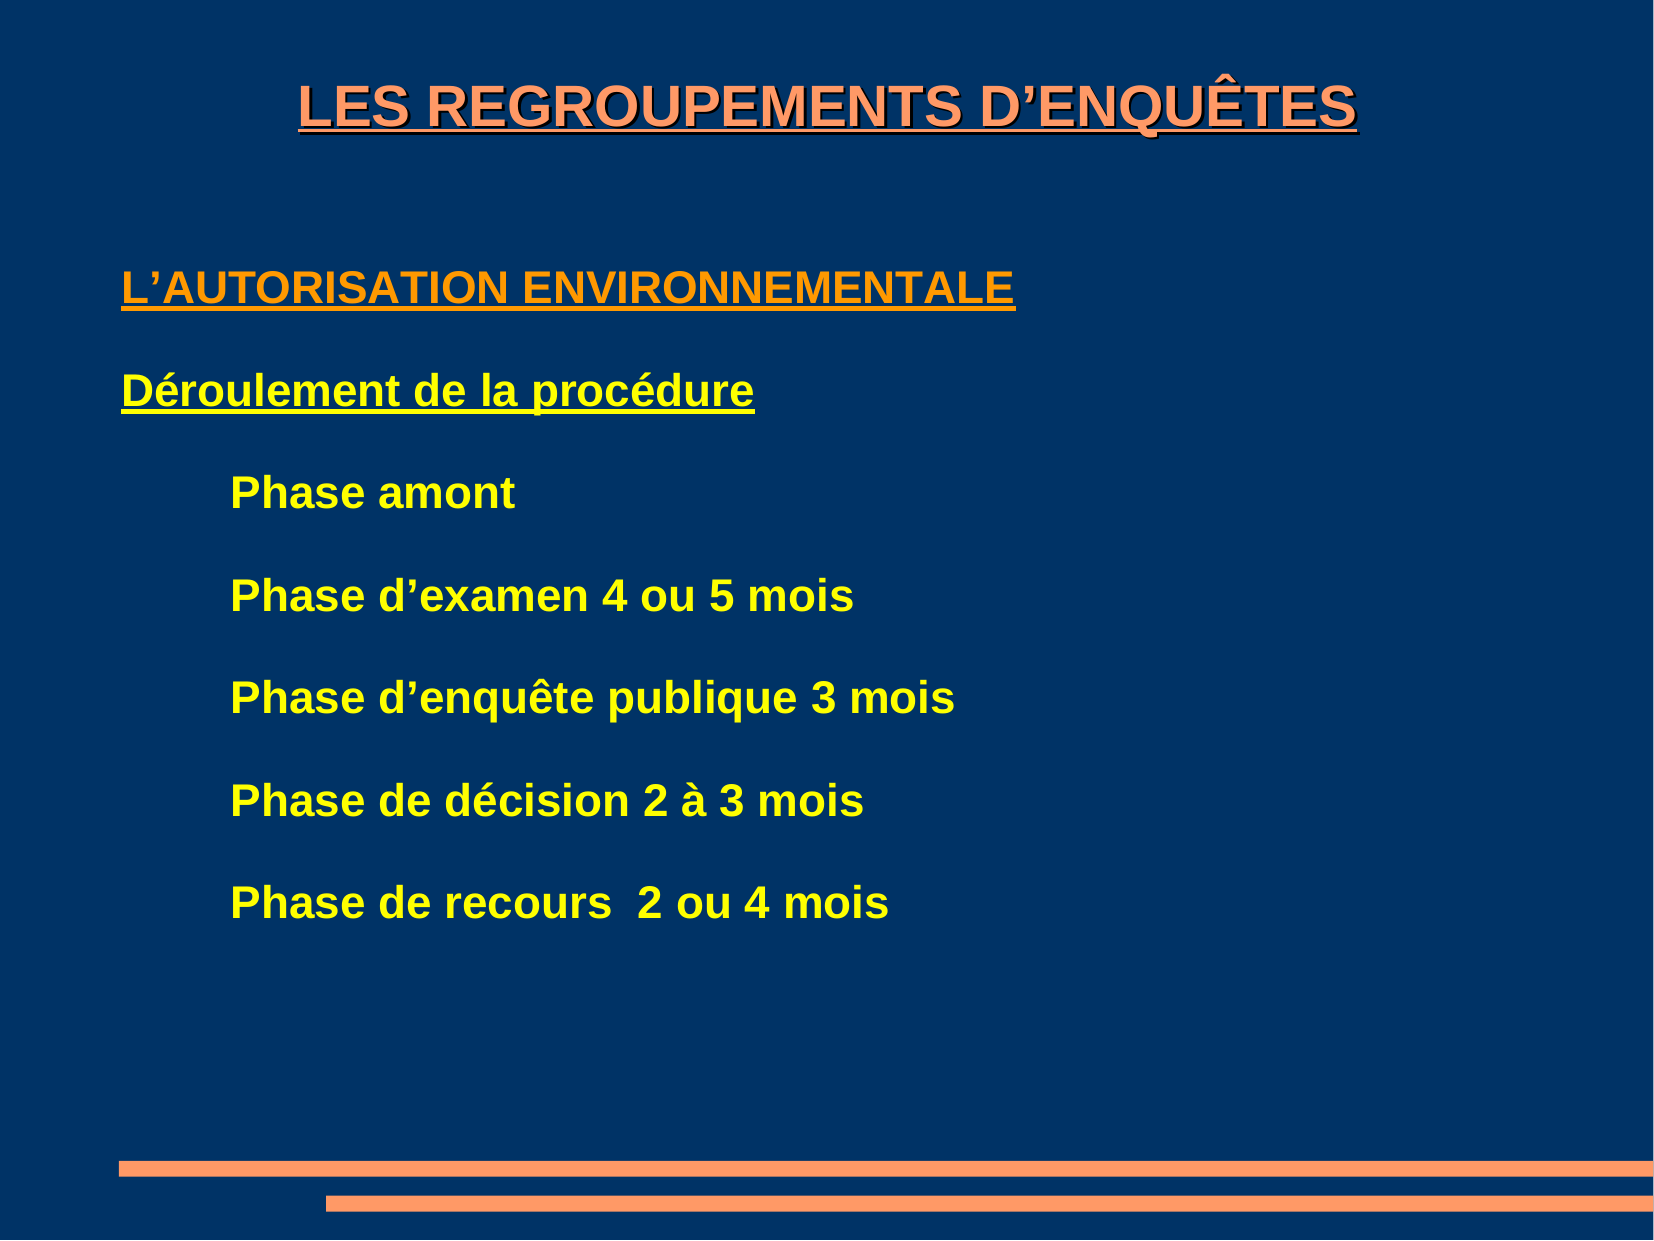

# LES REGROUPEMENTS D’ENQUÊTES
L’AUTORISATION ENVIRONNEMENTALE
Déroulement de la procédure
	Phase amont
	Phase d’examen 4 ou 5 mois
	Phase d’enquête publique 3 mois
	Phase de décision 2 à 3 mois
	Phase de recours 2 ou 4 mois